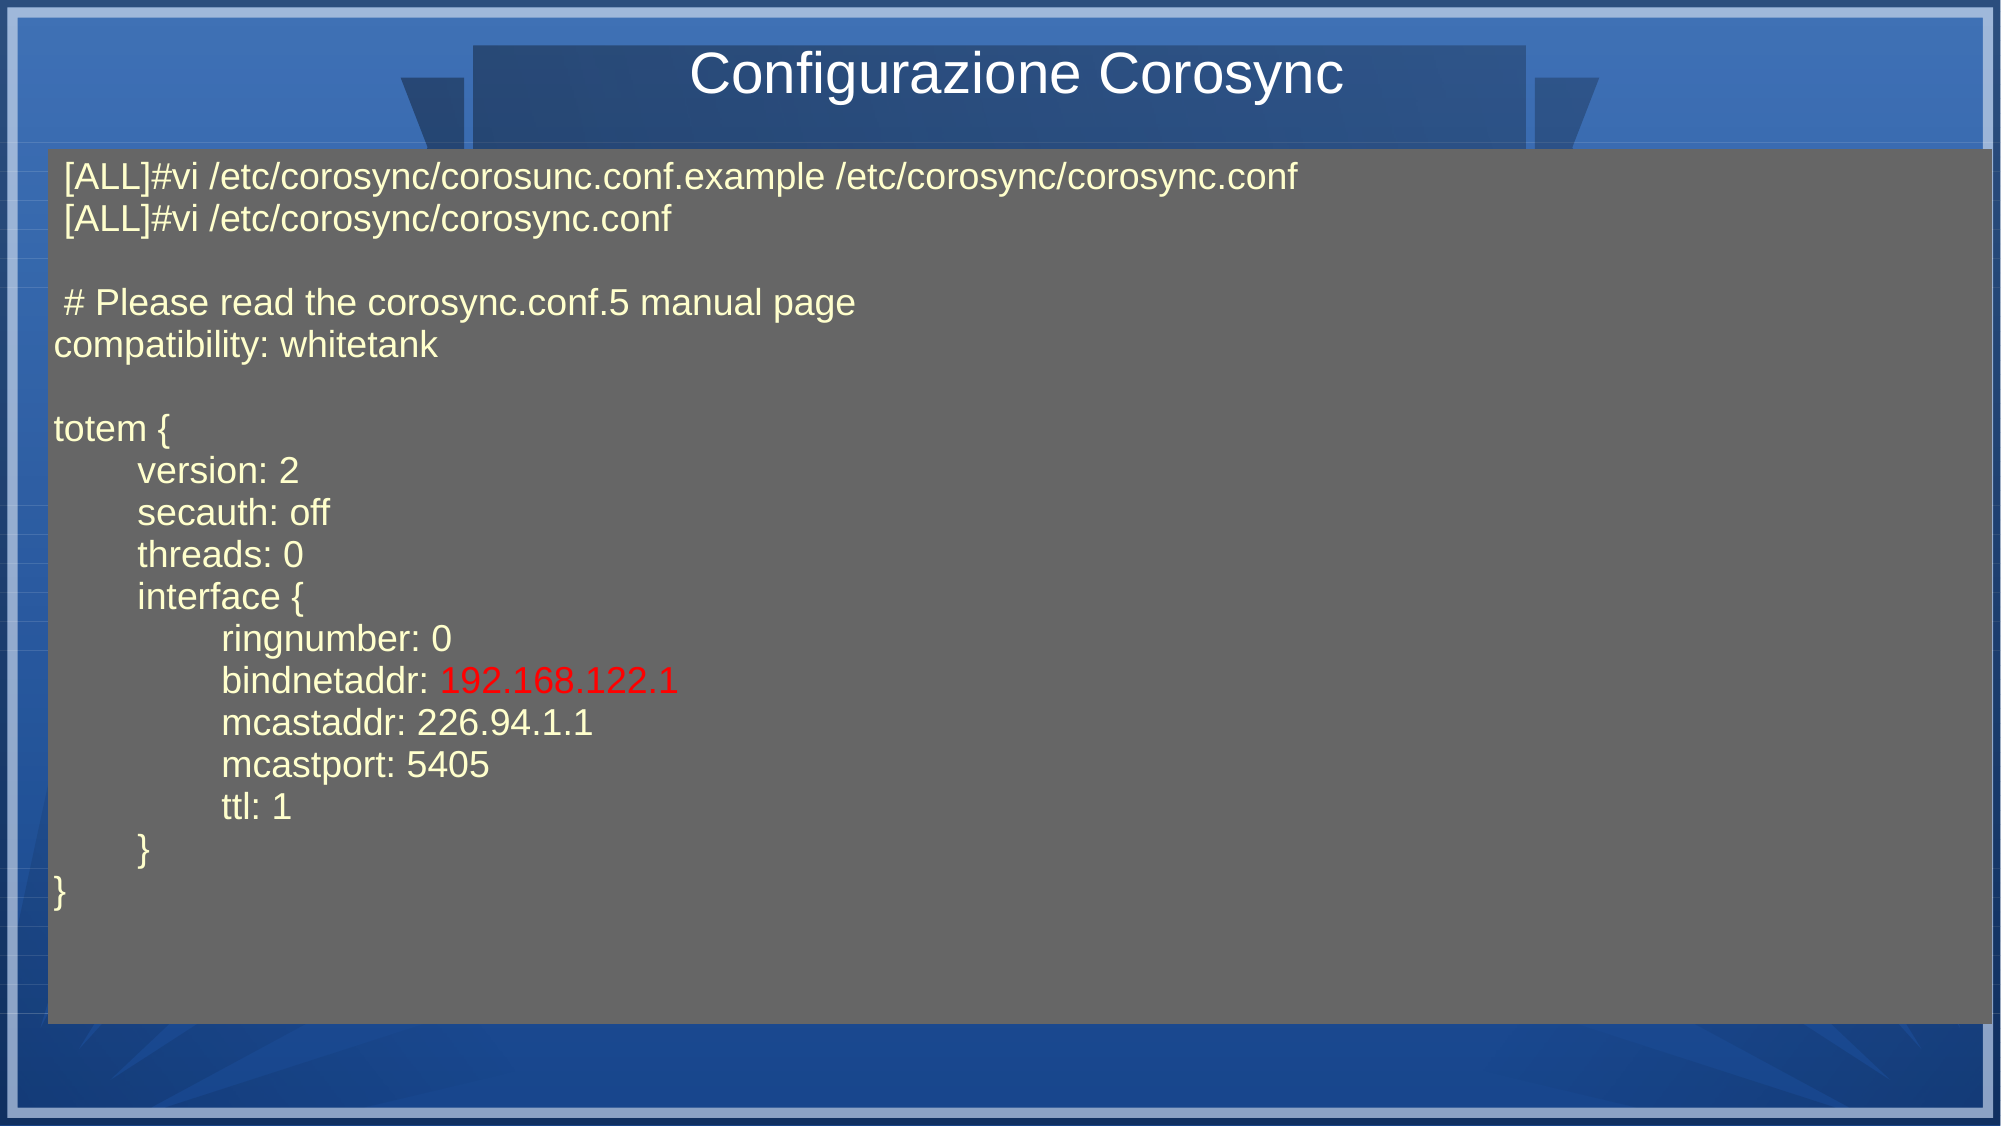

# Configurazione Corosync
| [ALL]#vi /etc/corosync/corosunc.conf.example /etc/corosync/corosync.conf [ALL]#vi /etc/corosync/corosync.conf # Please read the corosync.conf.5 manual page compatibility: whitetank totem { version: 2 secauth: off threads: 0 interface { ringnumber: 0 bindnetaddr: 192.168.122.1 mcastaddr: 226.94.1.1 mcastport: 5405 ttl: 1 } } |
| --- |